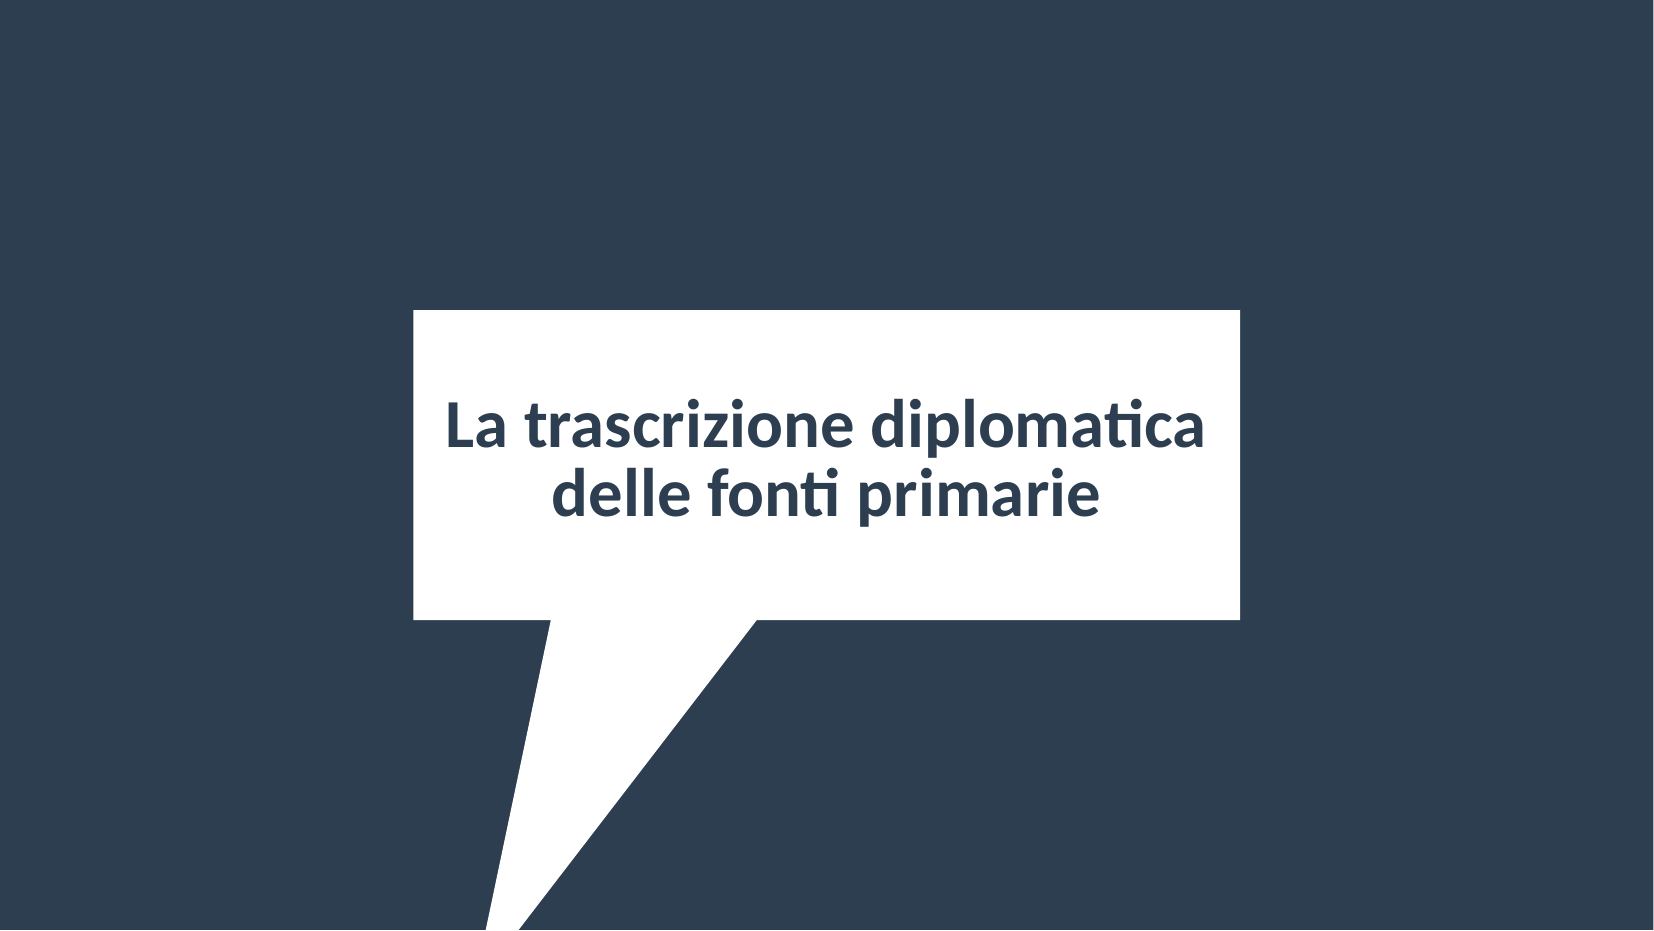

# La trascrizione diplomatica delle fonti primarie